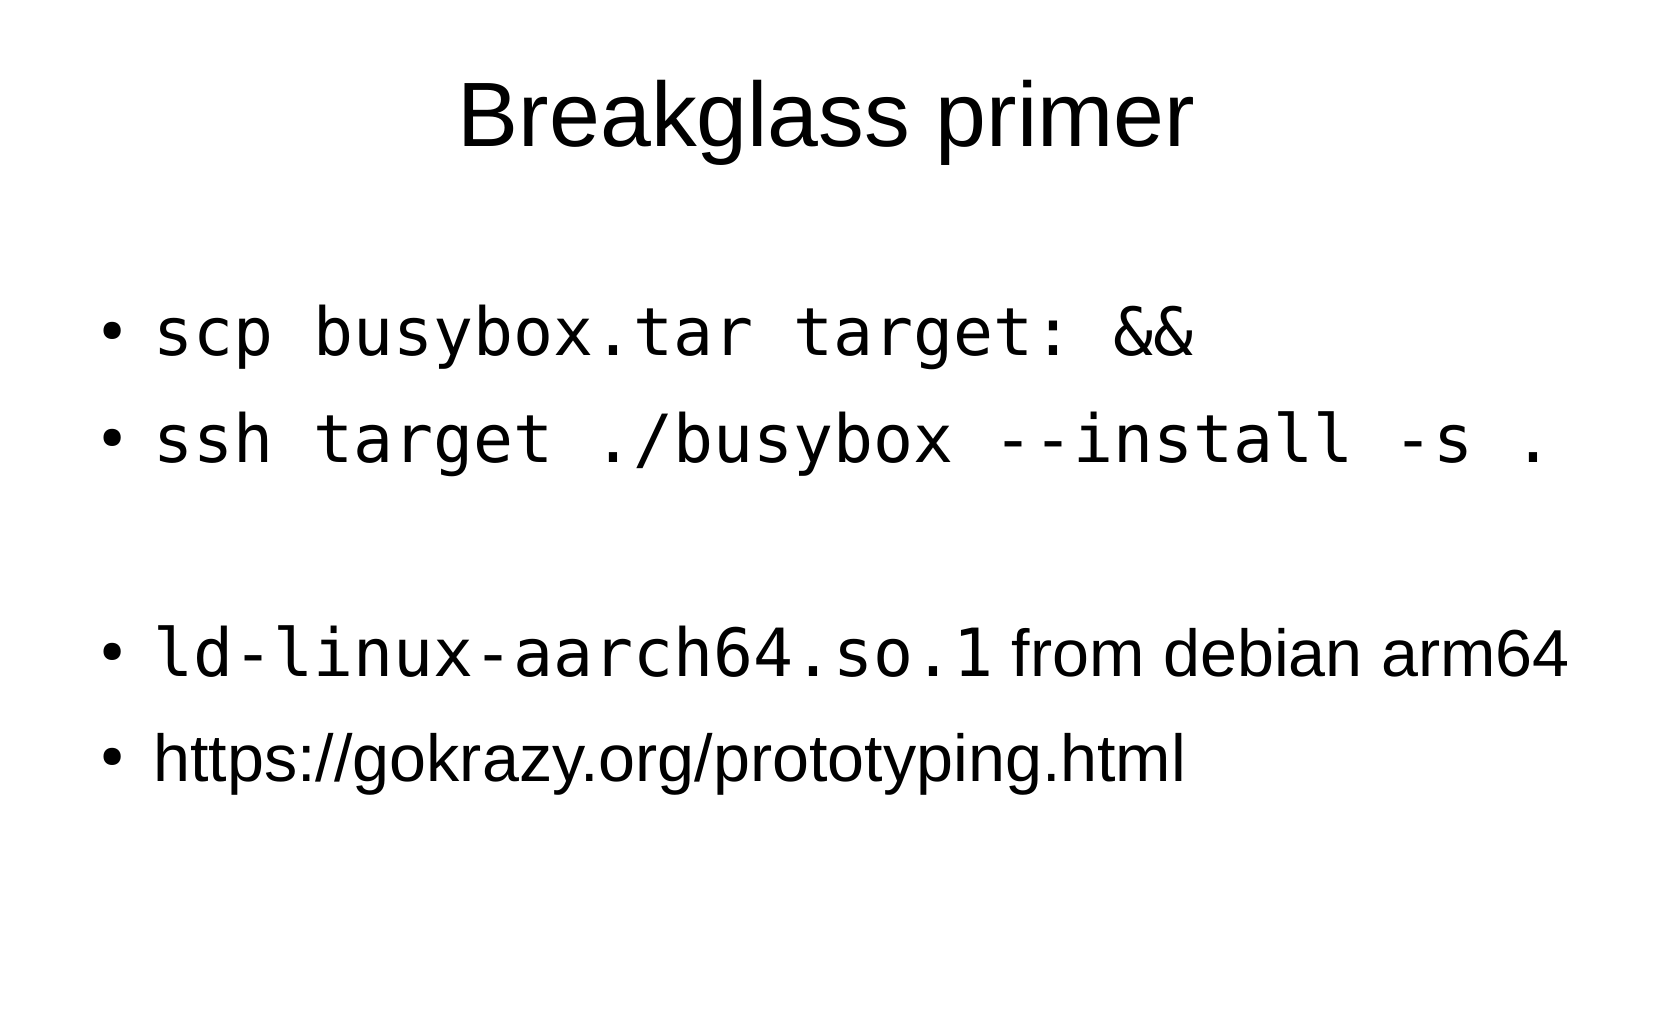

# Breakglass primer
scp busybox.tar target: &&
ssh target ./busybox --install -s .
ld-linux-aarch64.so.1 from debian arm64
https://gokrazy.org/prototyping.html